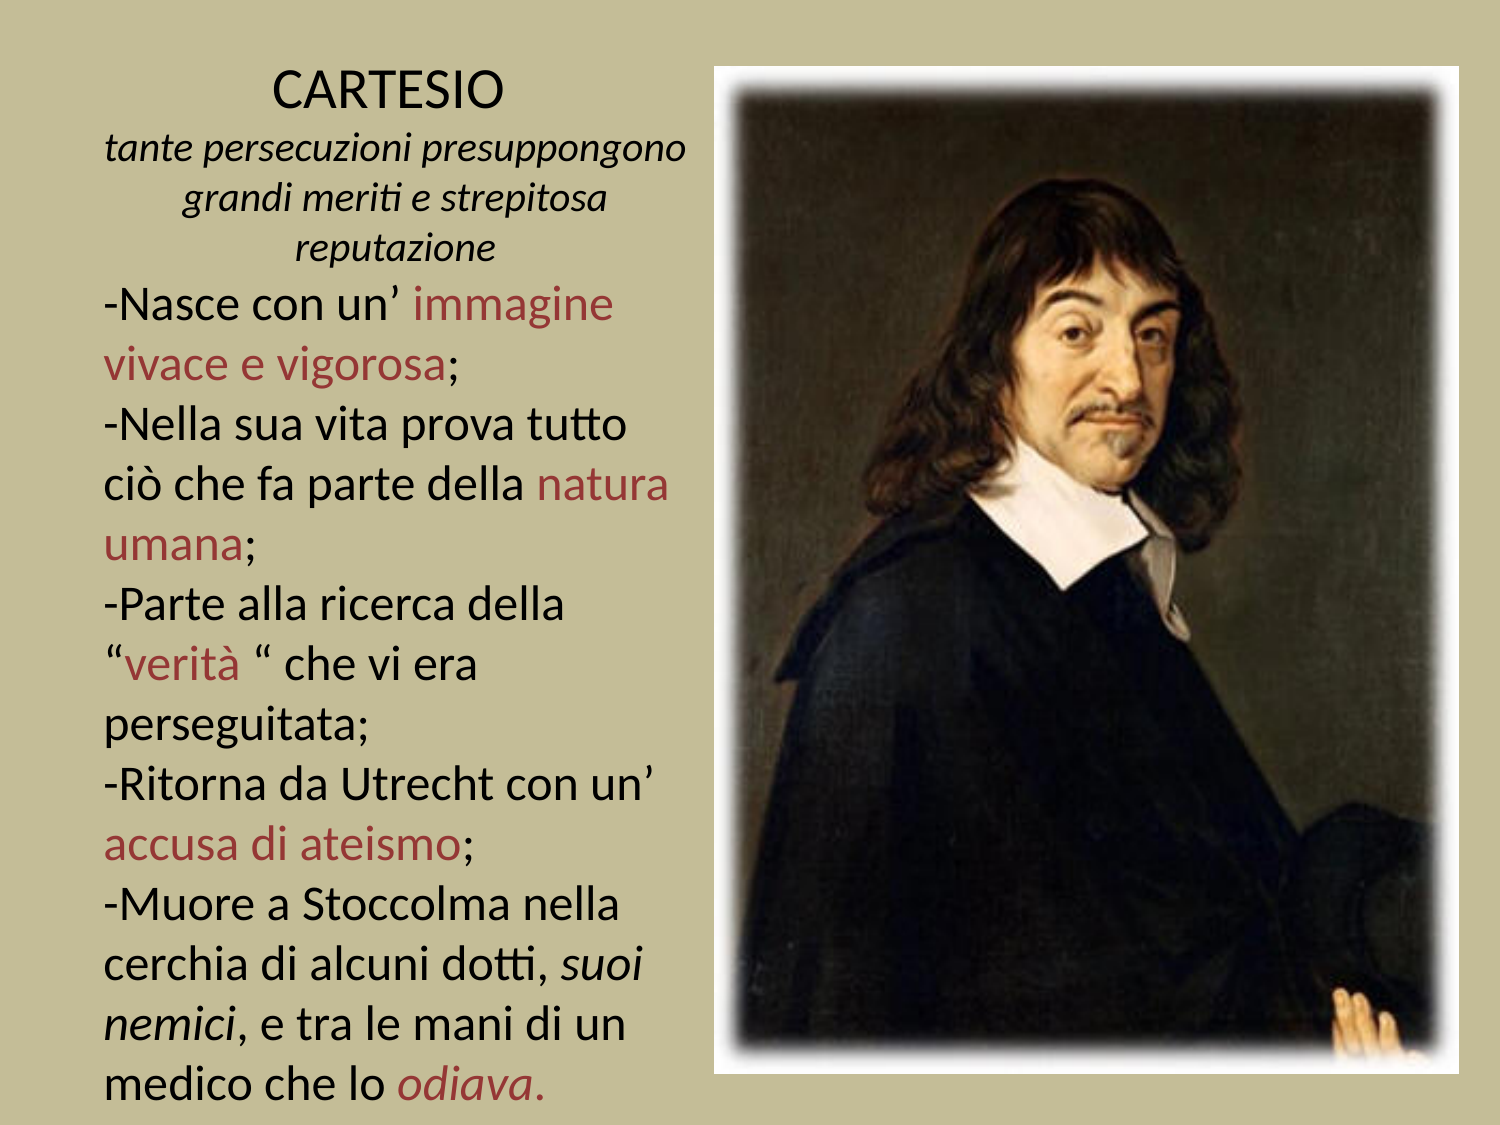

CARTESIO
tante persecuzioni presuppongono grandi meriti e strepitosa reputazione
-Nasce con un’ immagine vivace e vigorosa;
-Nella sua vita prova tutto ciò che fa parte della natura umana;
-Parte alla ricerca della “verità “ che vi era perseguitata;
-Ritorna da Utrecht con un’ accusa di ateismo;
-Muore a Stoccolma nella cerchia di alcuni dotti, suoi nemici, e tra le mani di un medico che lo odiava.